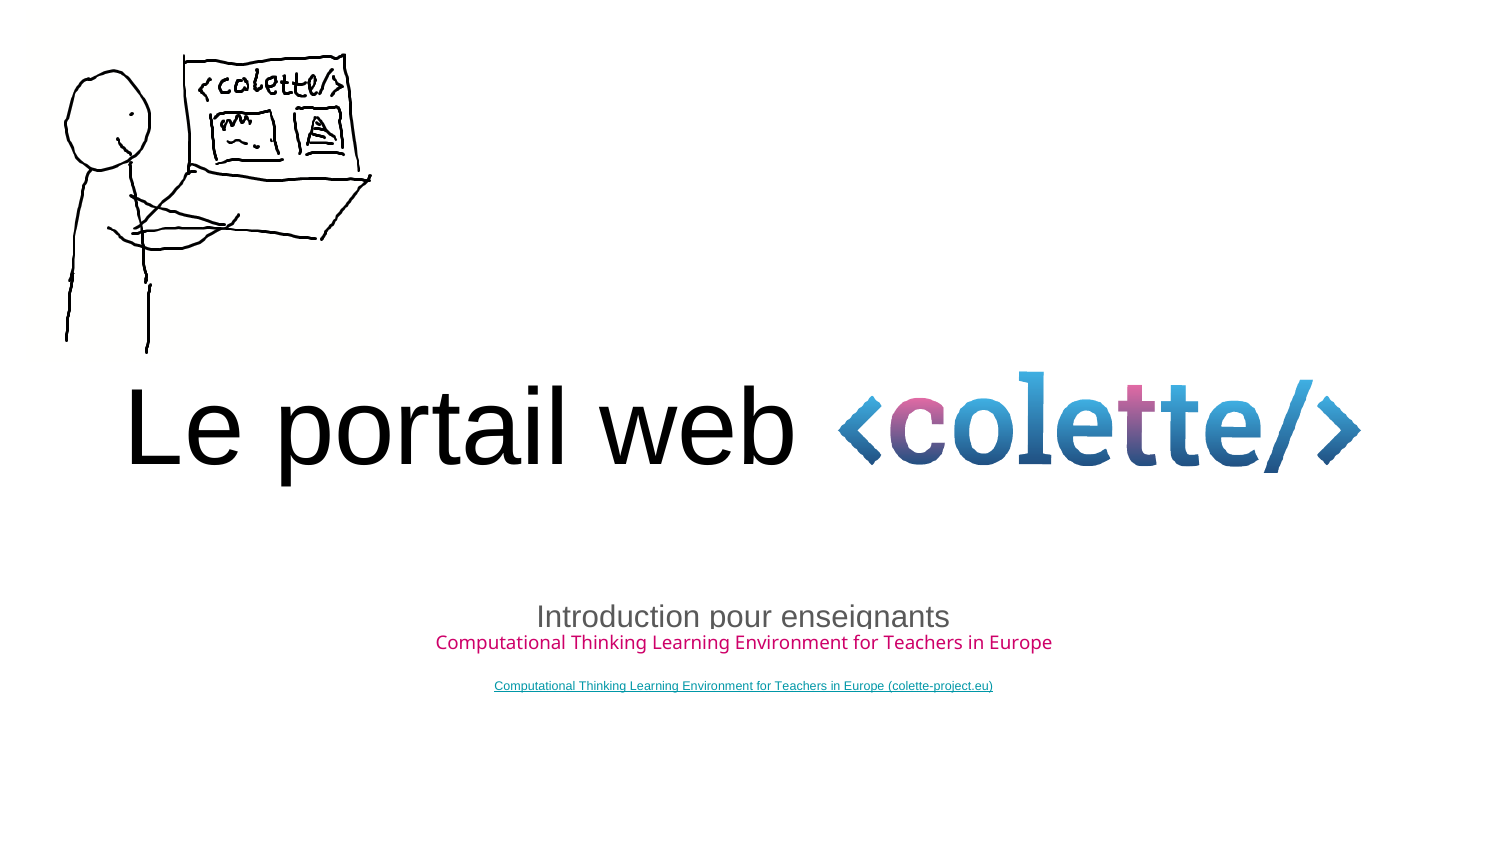

# Le portail web <colette/>
Introduction pour enseignants
Computational Thinking Learning Environment for Teachers in Europe
Computational Thinking Learning Environment for Teachers in Europe (colette-project.eu)